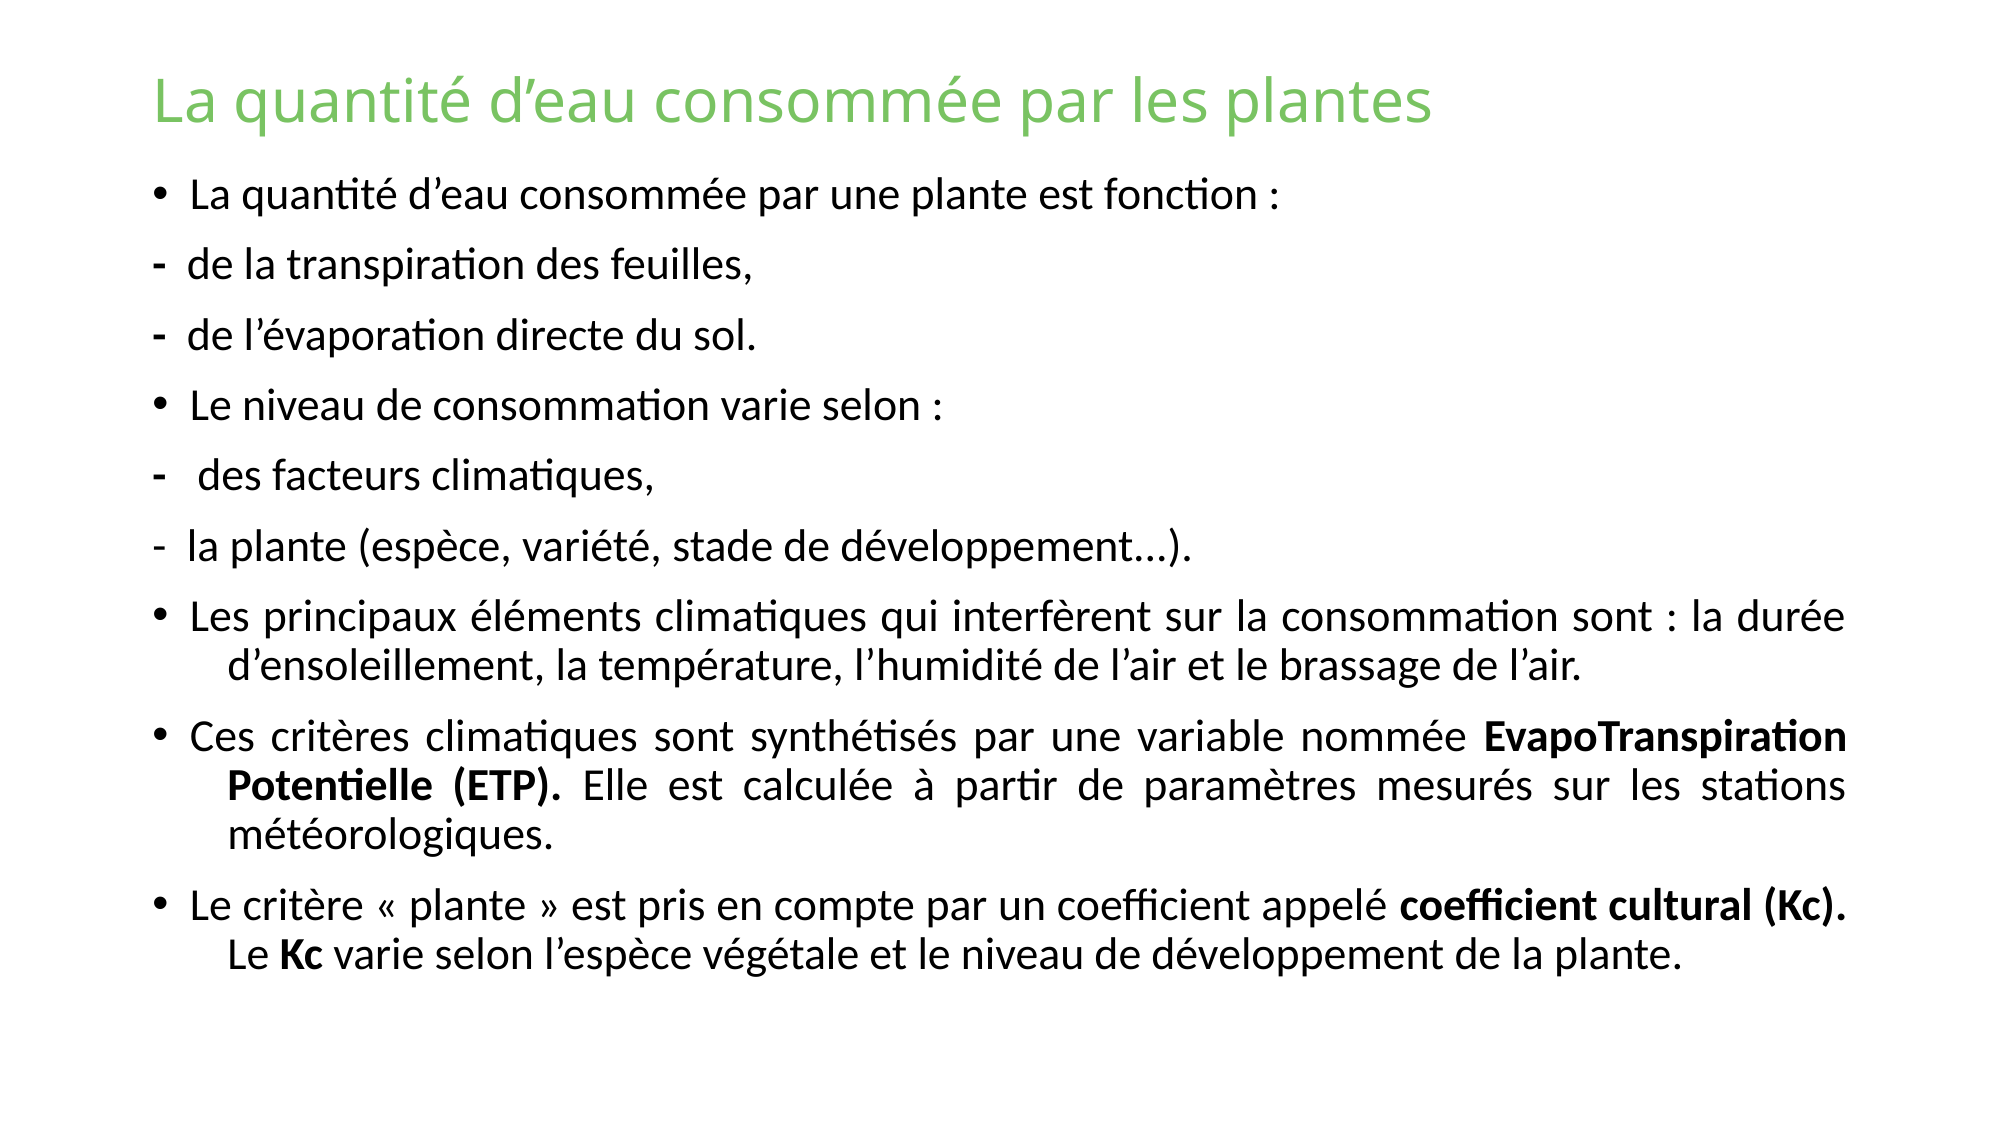

# La quantité d’eau consommée par les plantes
La quantité d’eau consommée par une plante est fonction :
- de la transpiration des feuilles,
- de l’évaporation directe du sol.
Le niveau de consommation varie selon :
- des facteurs climatiques,
- la plante (espèce, variété, stade de développement...).
Les principaux éléments climatiques qui interfèrent sur la consommation sont : la durée d’ensoleillement, la température, l’humidité de l’air et le brassage de l’air.
Ces critères climatiques sont synthétisés par une variable nommée EvapoTranspiration Potentielle (ETP). Elle est calculée à partir de paramètres mesurés sur les stations météorologiques.
Le critère « plante » est pris en compte par un coefficient appelé coefficient cultural (Kc). Le Kc varie selon l’espèce végétale et le niveau de développement de la plante.